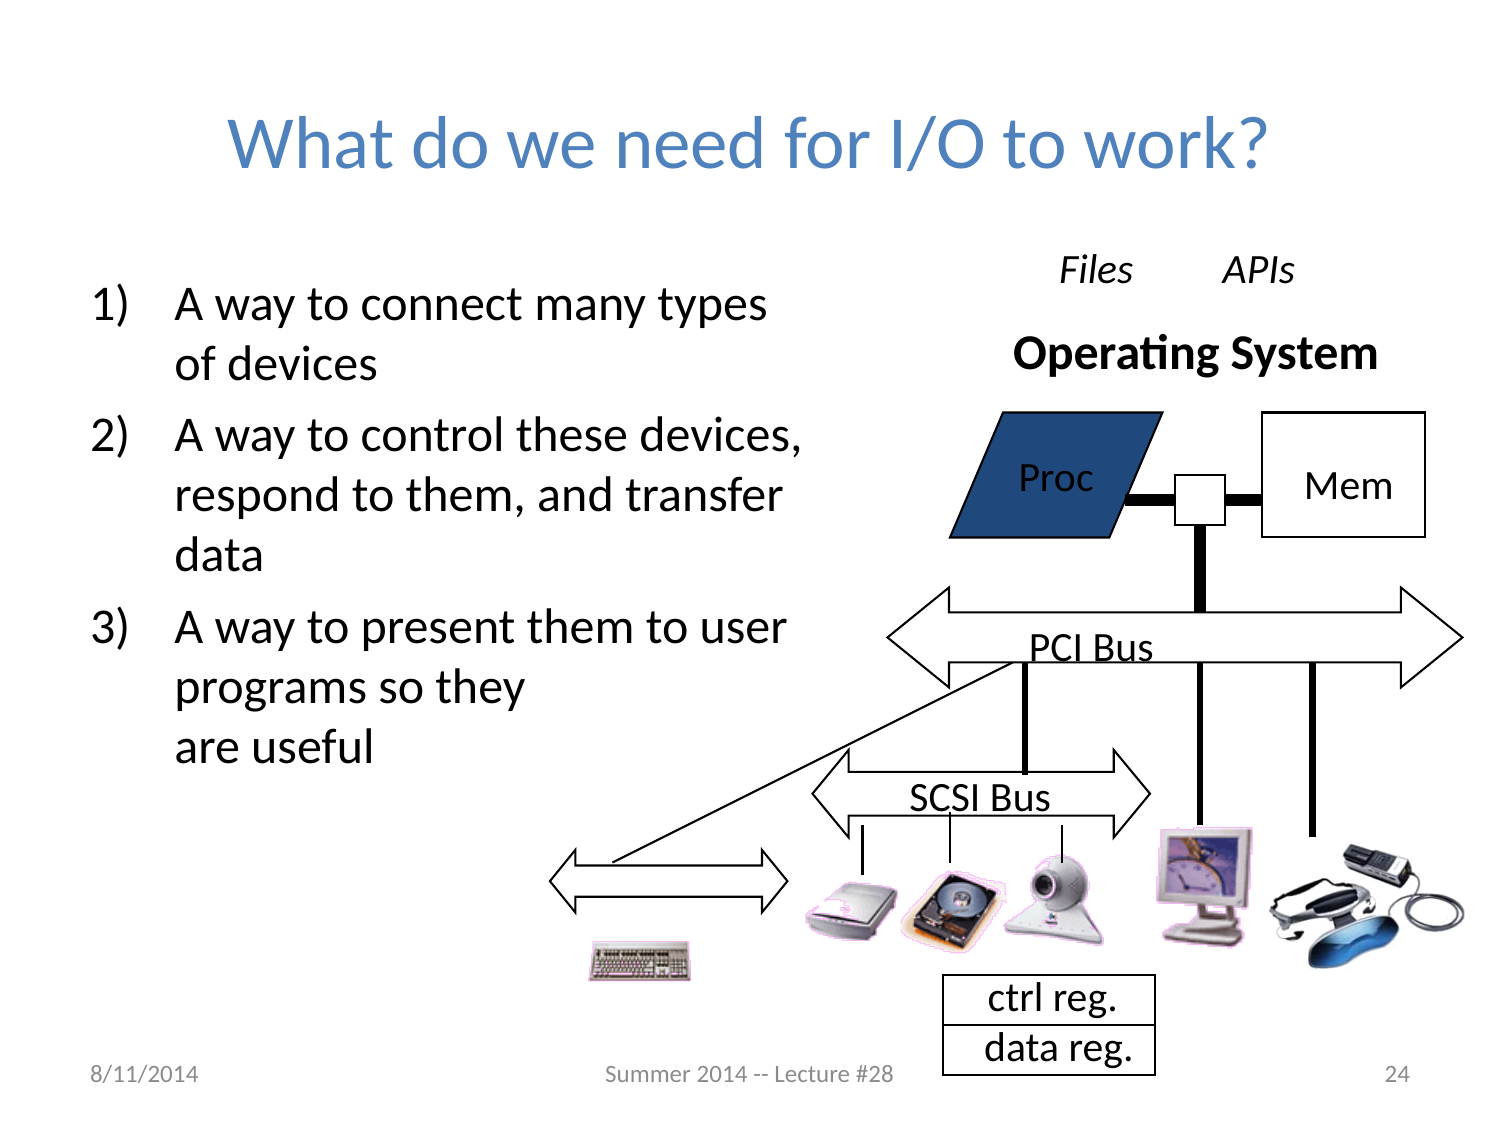

What do we need for I/O to work?
Files
APIs
# A way to connect many types of devices
A way to control these devices, respond to them, and transfer data
A way to present them to user programs so they
are useful
Operating System
ctrl reg.
data reg.
Proc
Mem
PCI Bus
SCSI Bus
8/11/2014
Summer 2014 -- Lecture #28